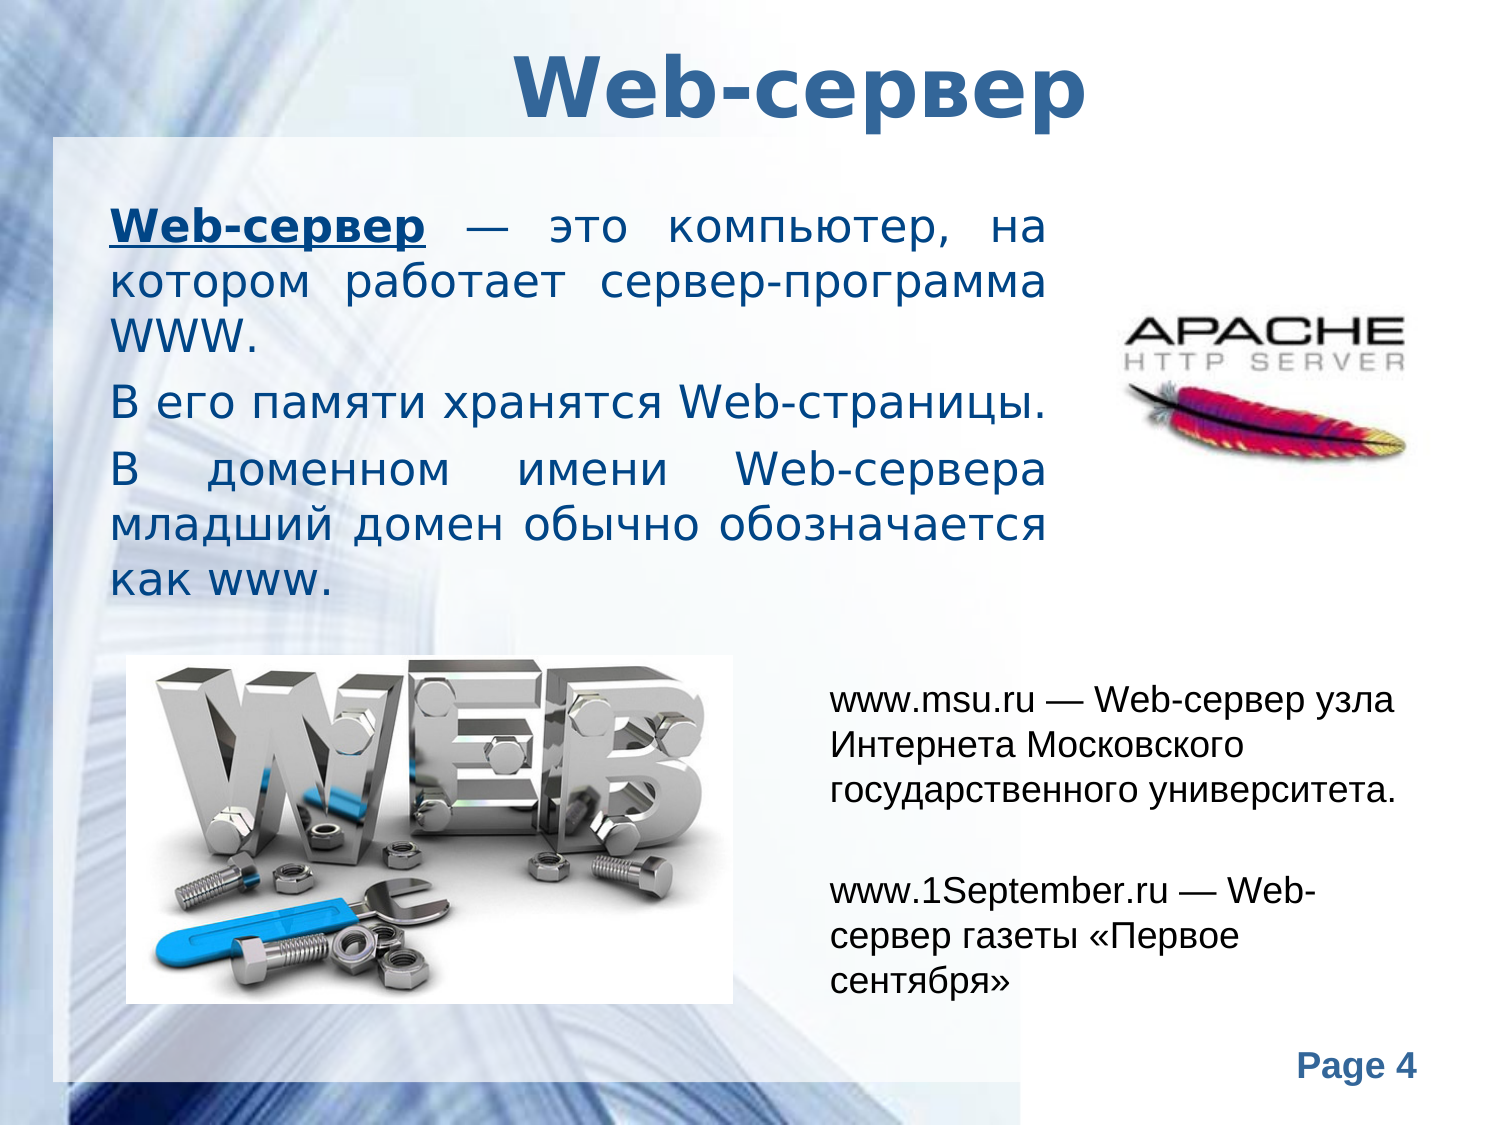

Web-сервер
Web-сервер — это компьютер, на котором работает сервер-программа WWW.
В его памяти хранятся Web-страницы.
В доменном име­ни Web-сервера младший домен обычно обозначается как www.
www.msu.ru — Web-сервер узла Интернета Московского государственного университета.
www.1September.ru — Web-сервер газеты «Первое сентября»